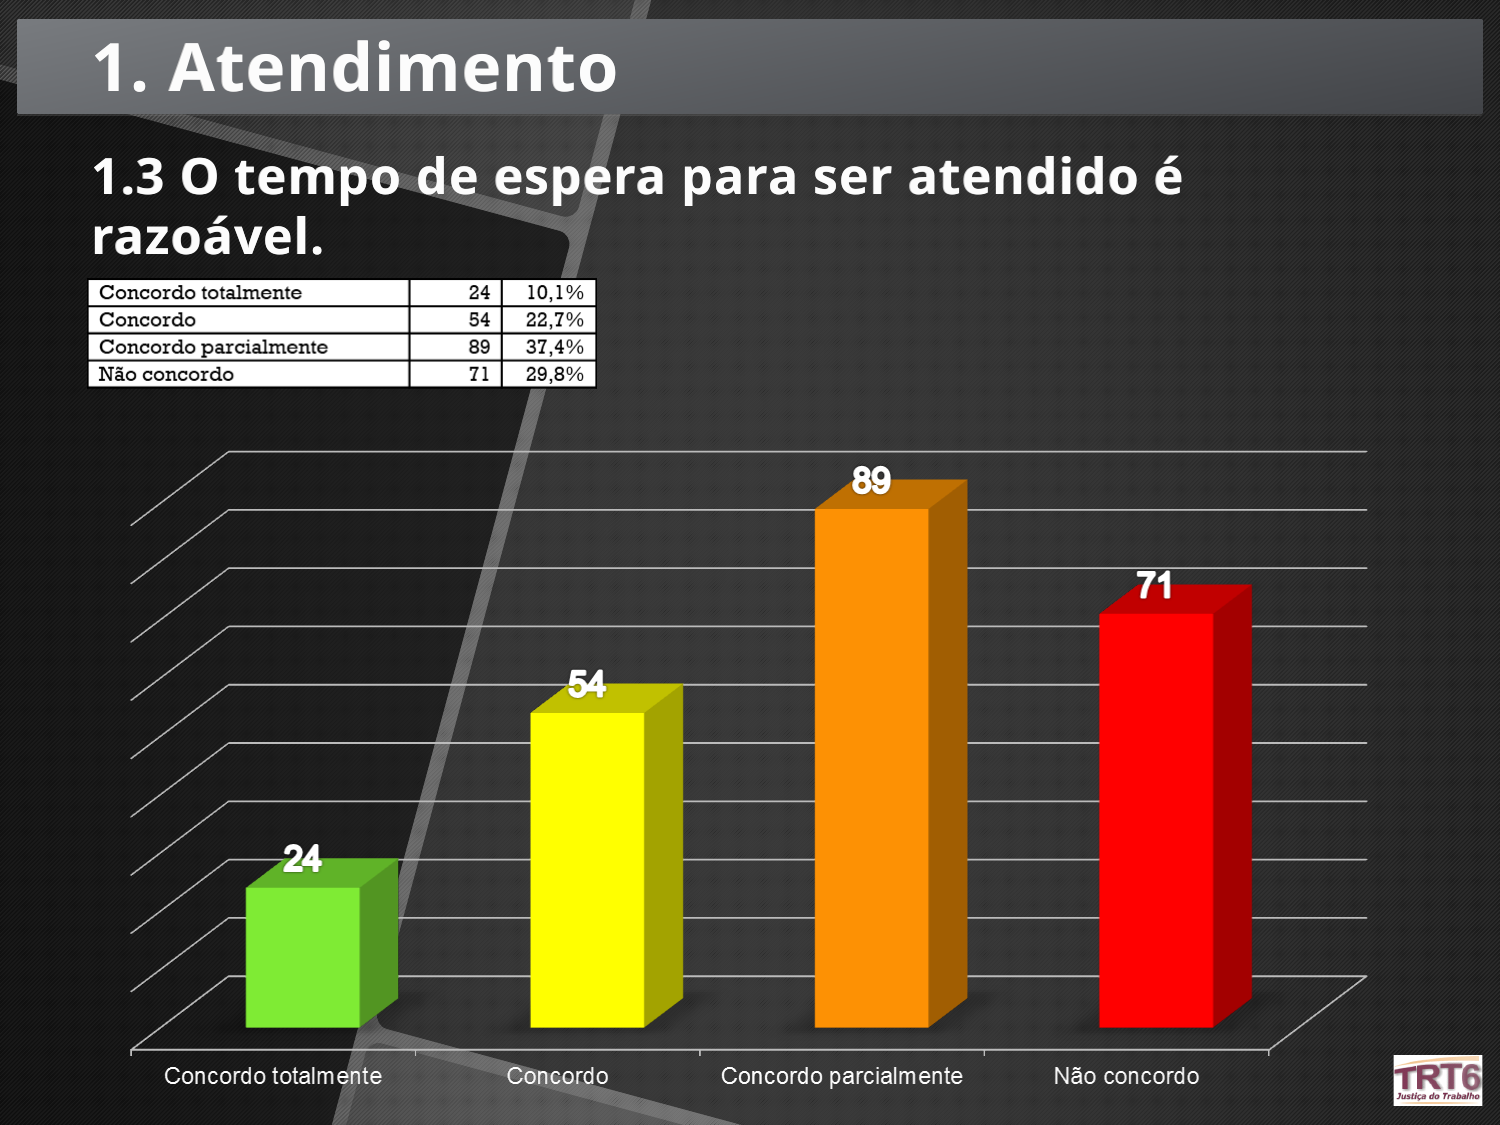

1. Atendimento
1.3 O tempo de espera para ser atendido é razoável.